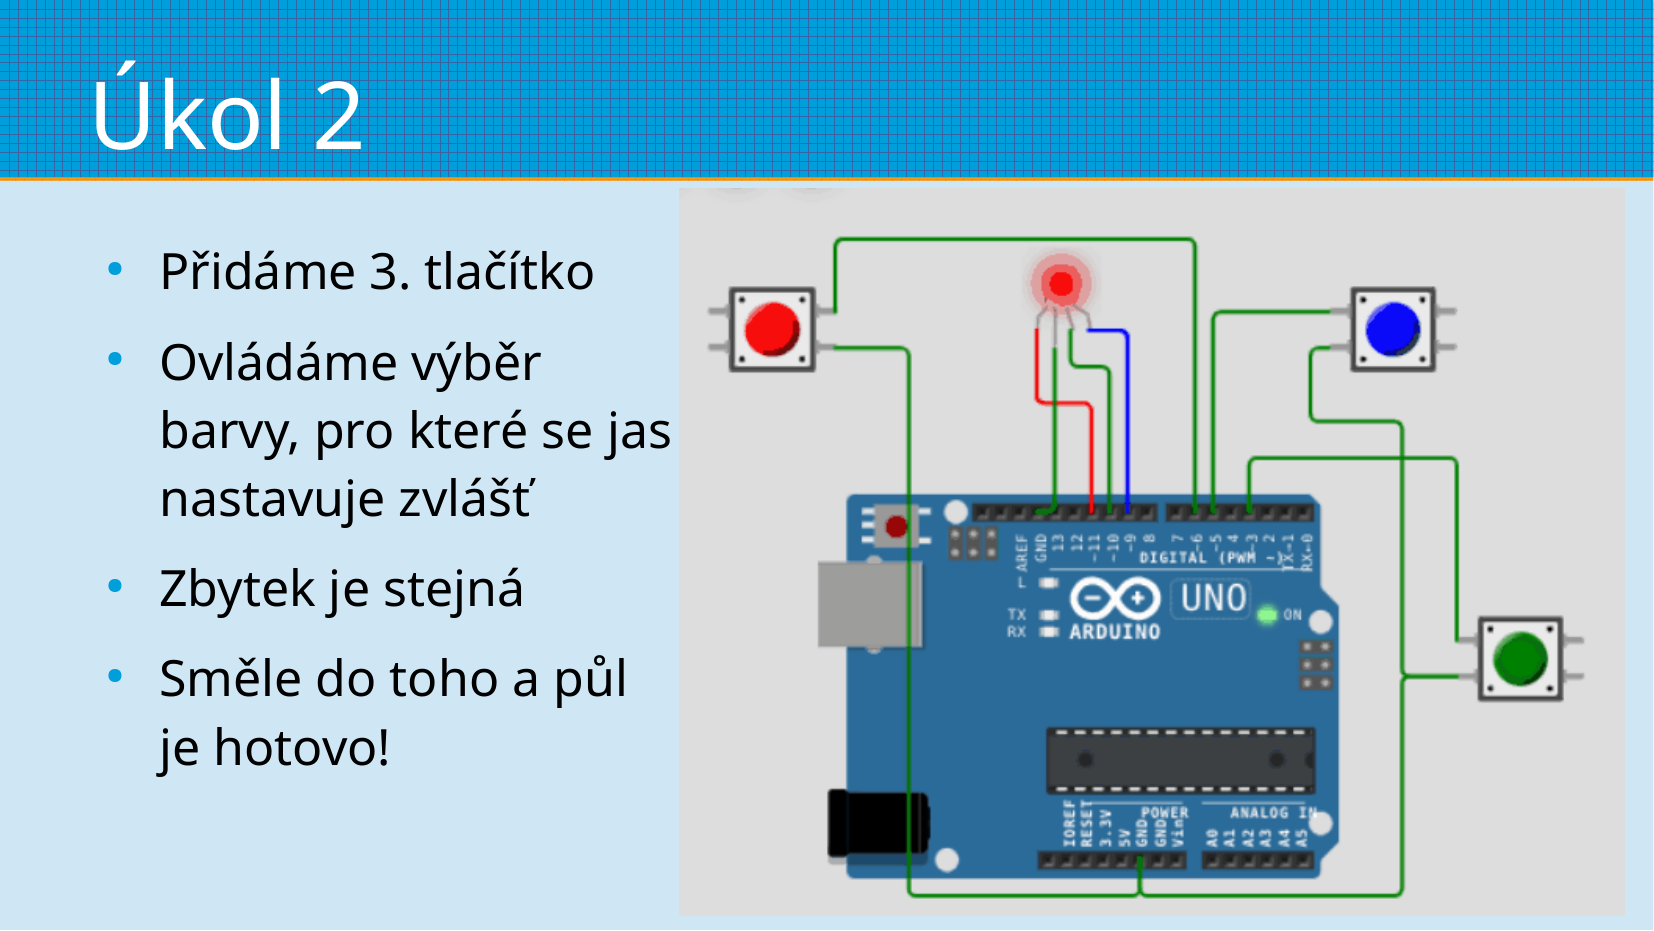

# Úkol 2
Přidáme 3. tlačítko
Ovládáme výběr barvy, pro které se jas nastavuje zvlášť
Zbytek je stejná
Směle do toho a půl je hotovo!